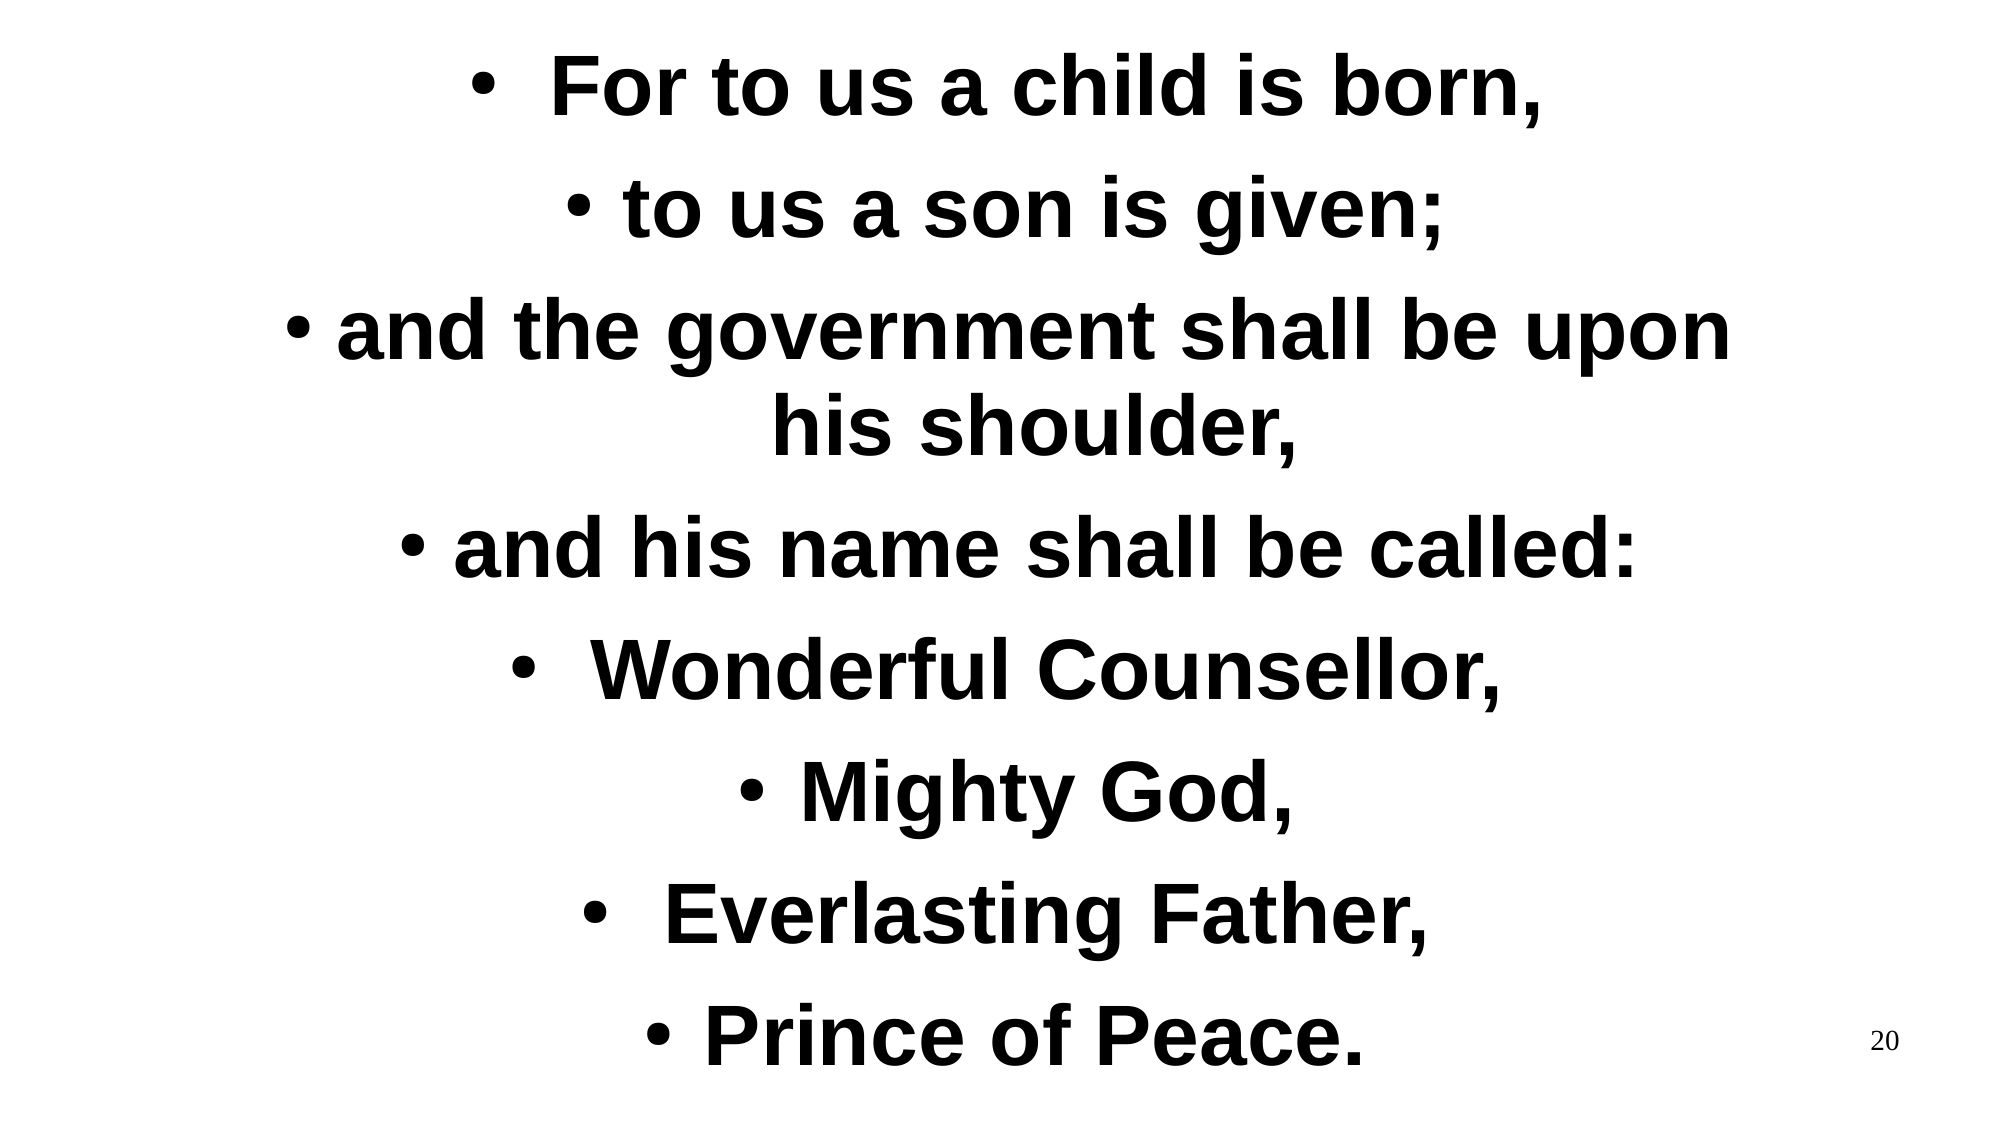

# For to us a child is born,
to us a son is given;
and the government shall be upon
his shoulder,
and his name shall be called:
 Wonderful Counsellor,
Mighty God,
 Everlasting Father,
Prince of Peace.
20